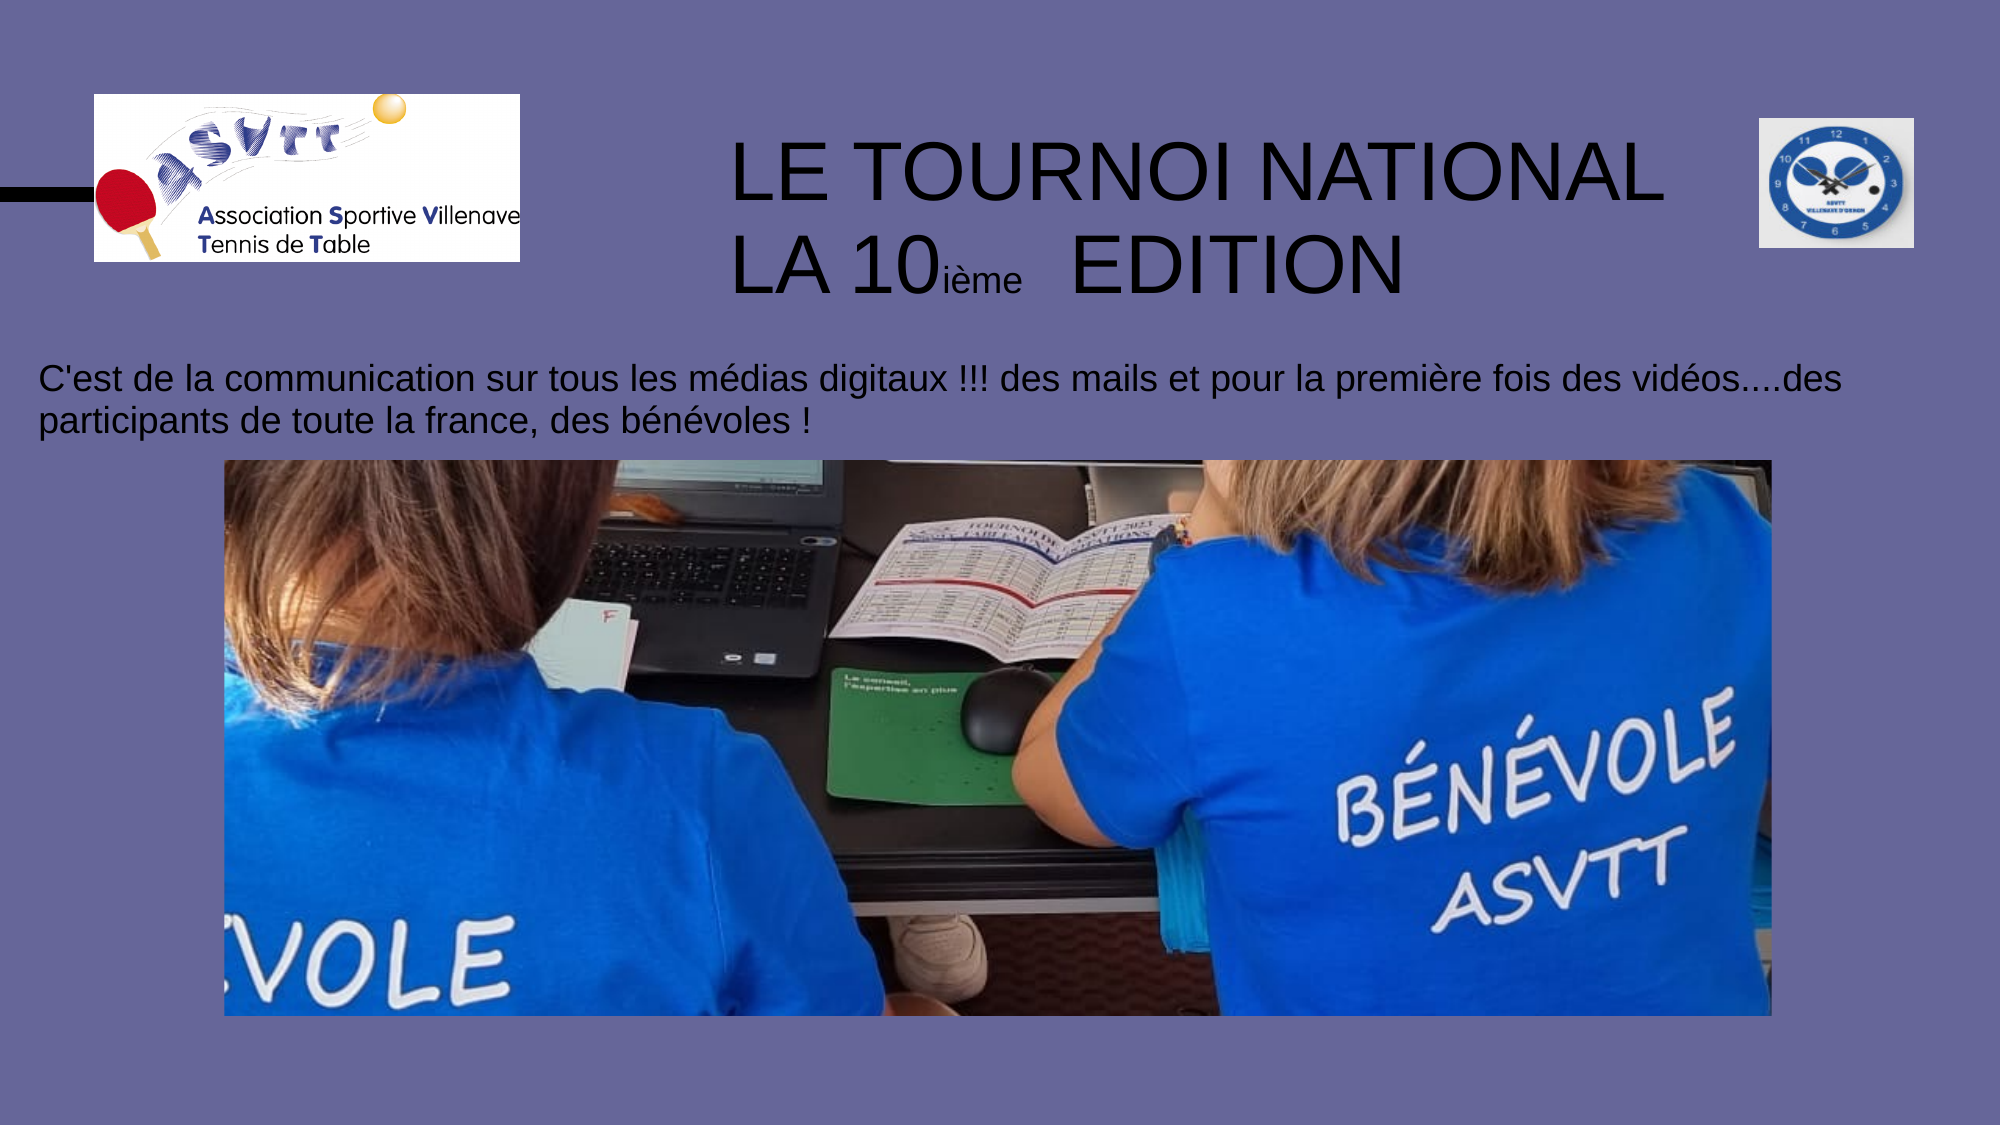

LE TOURNOI NATIONAL LA 10ième EDITION
C'est de la communication sur tous les médias digitaux !!! des mails et pour la première fois des vidéos....des participants de toute la france, des bénévoles !